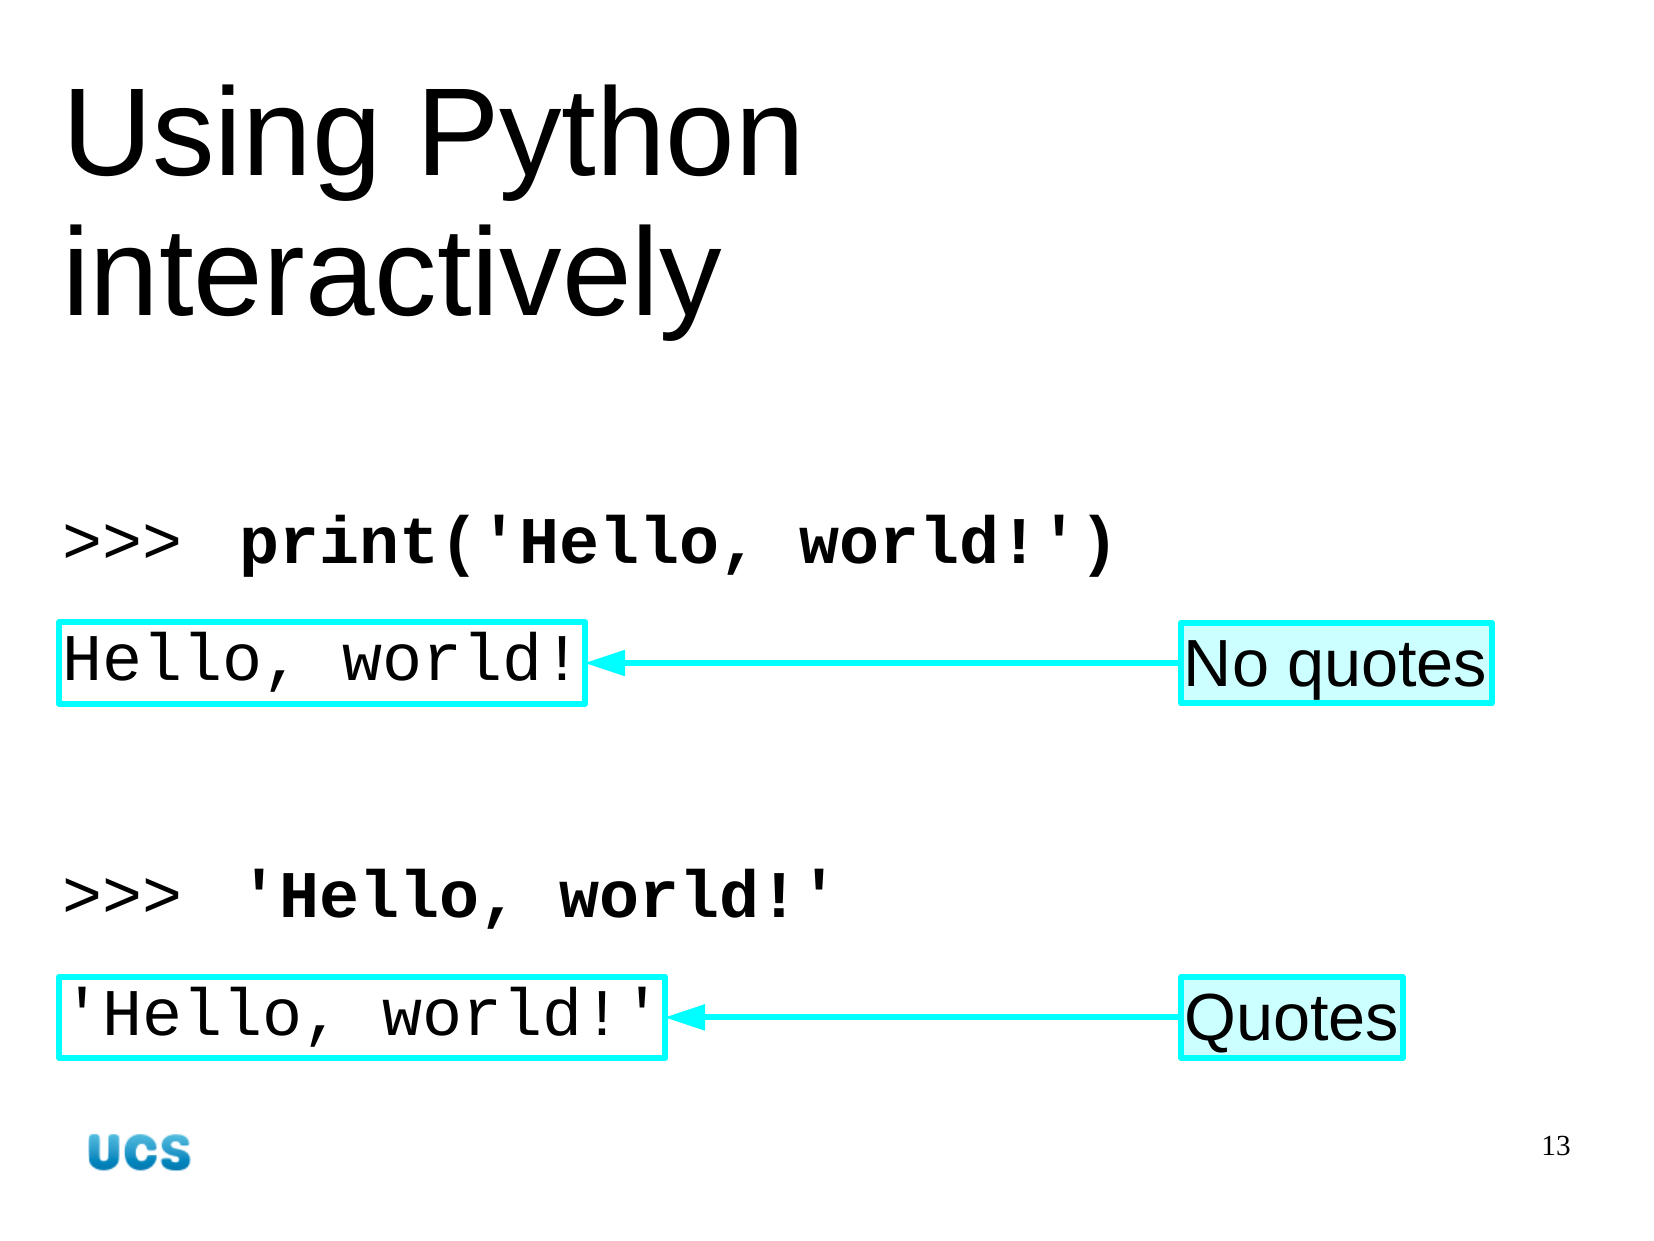

Using Python
interactively
>>>
print('Hello, world!')
Hello, world!
No quotes
>>>
'Hello, world!'
'Hello, world!'
Quotes
13